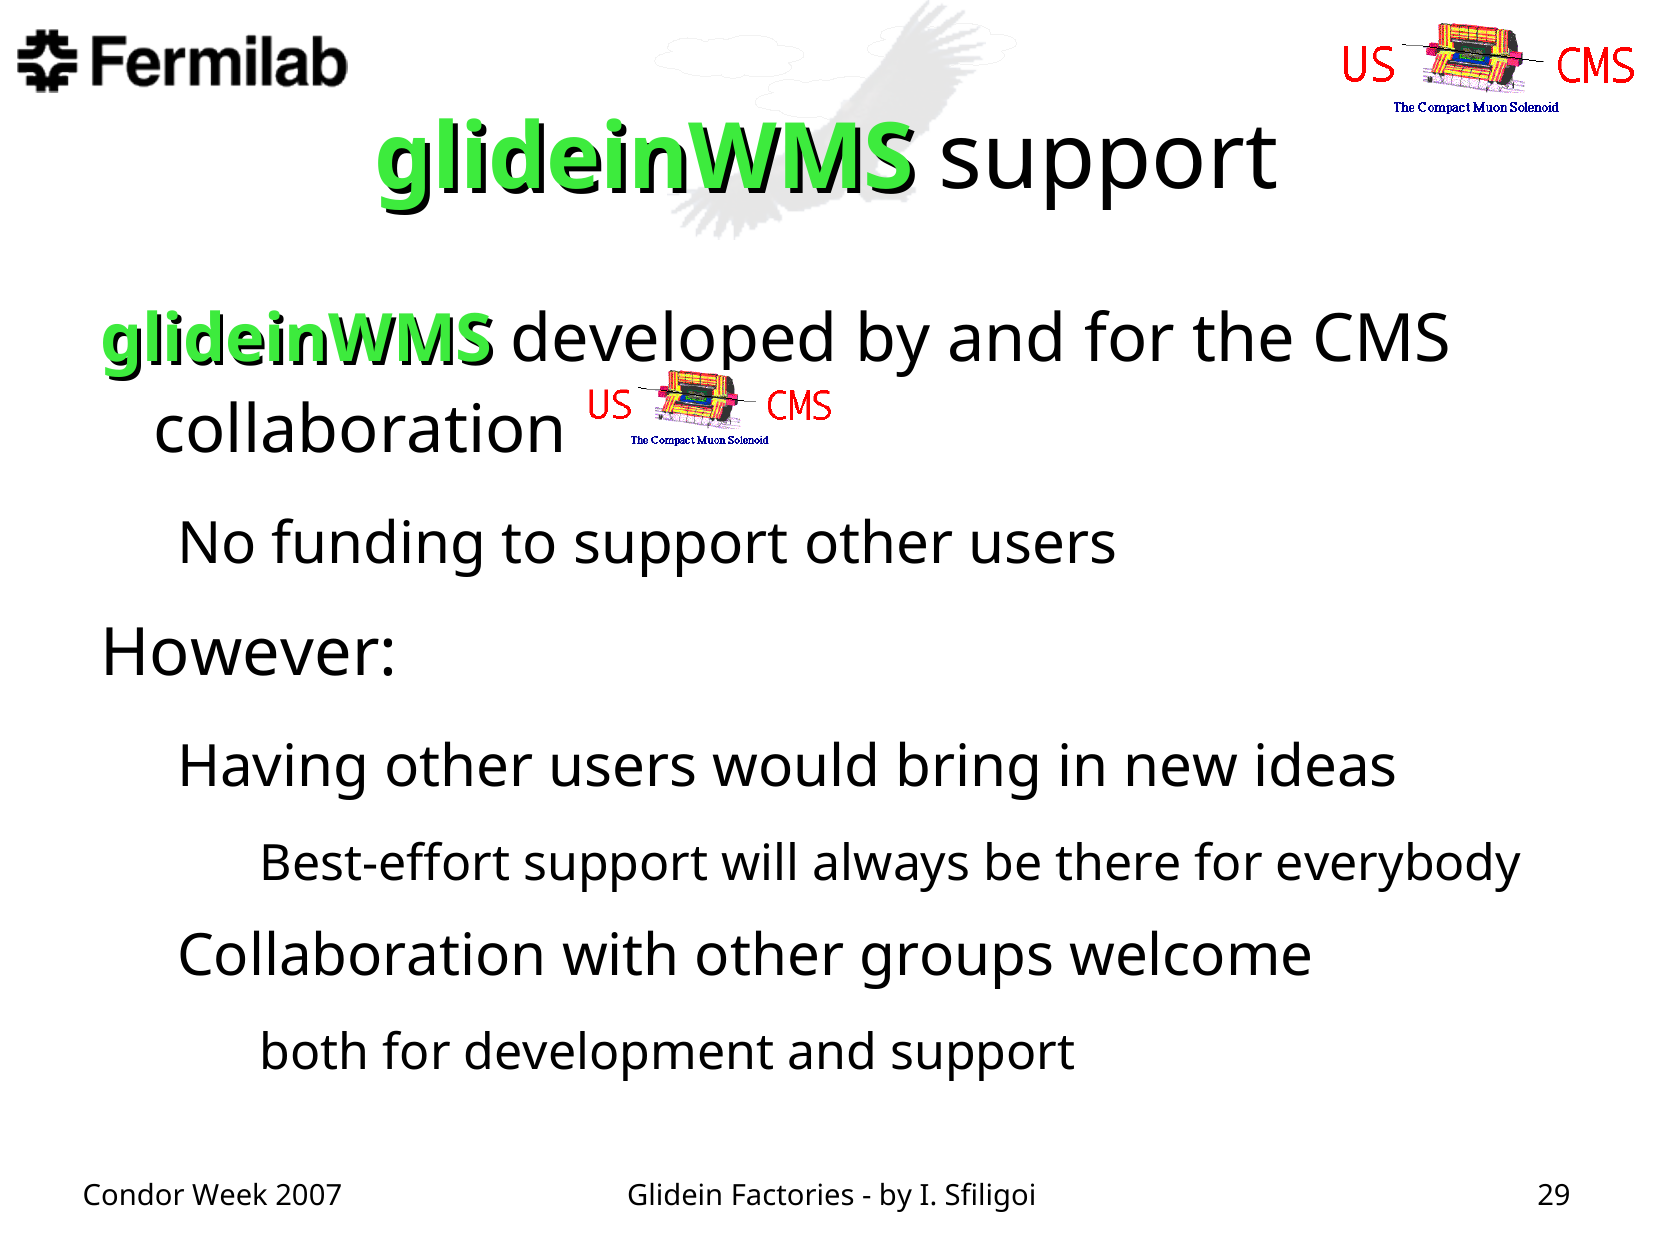

# glideinWMS support
glideinWMS developed by and for the CMS collaboration
No funding to support other users
However:
Having other users would bring in new ideas
Best-effort support will always be there for everybody
Collaboration with other groups welcome
both for development and support
Condor Week 2007
Glidein Factories - by I. Sfiligoi
29